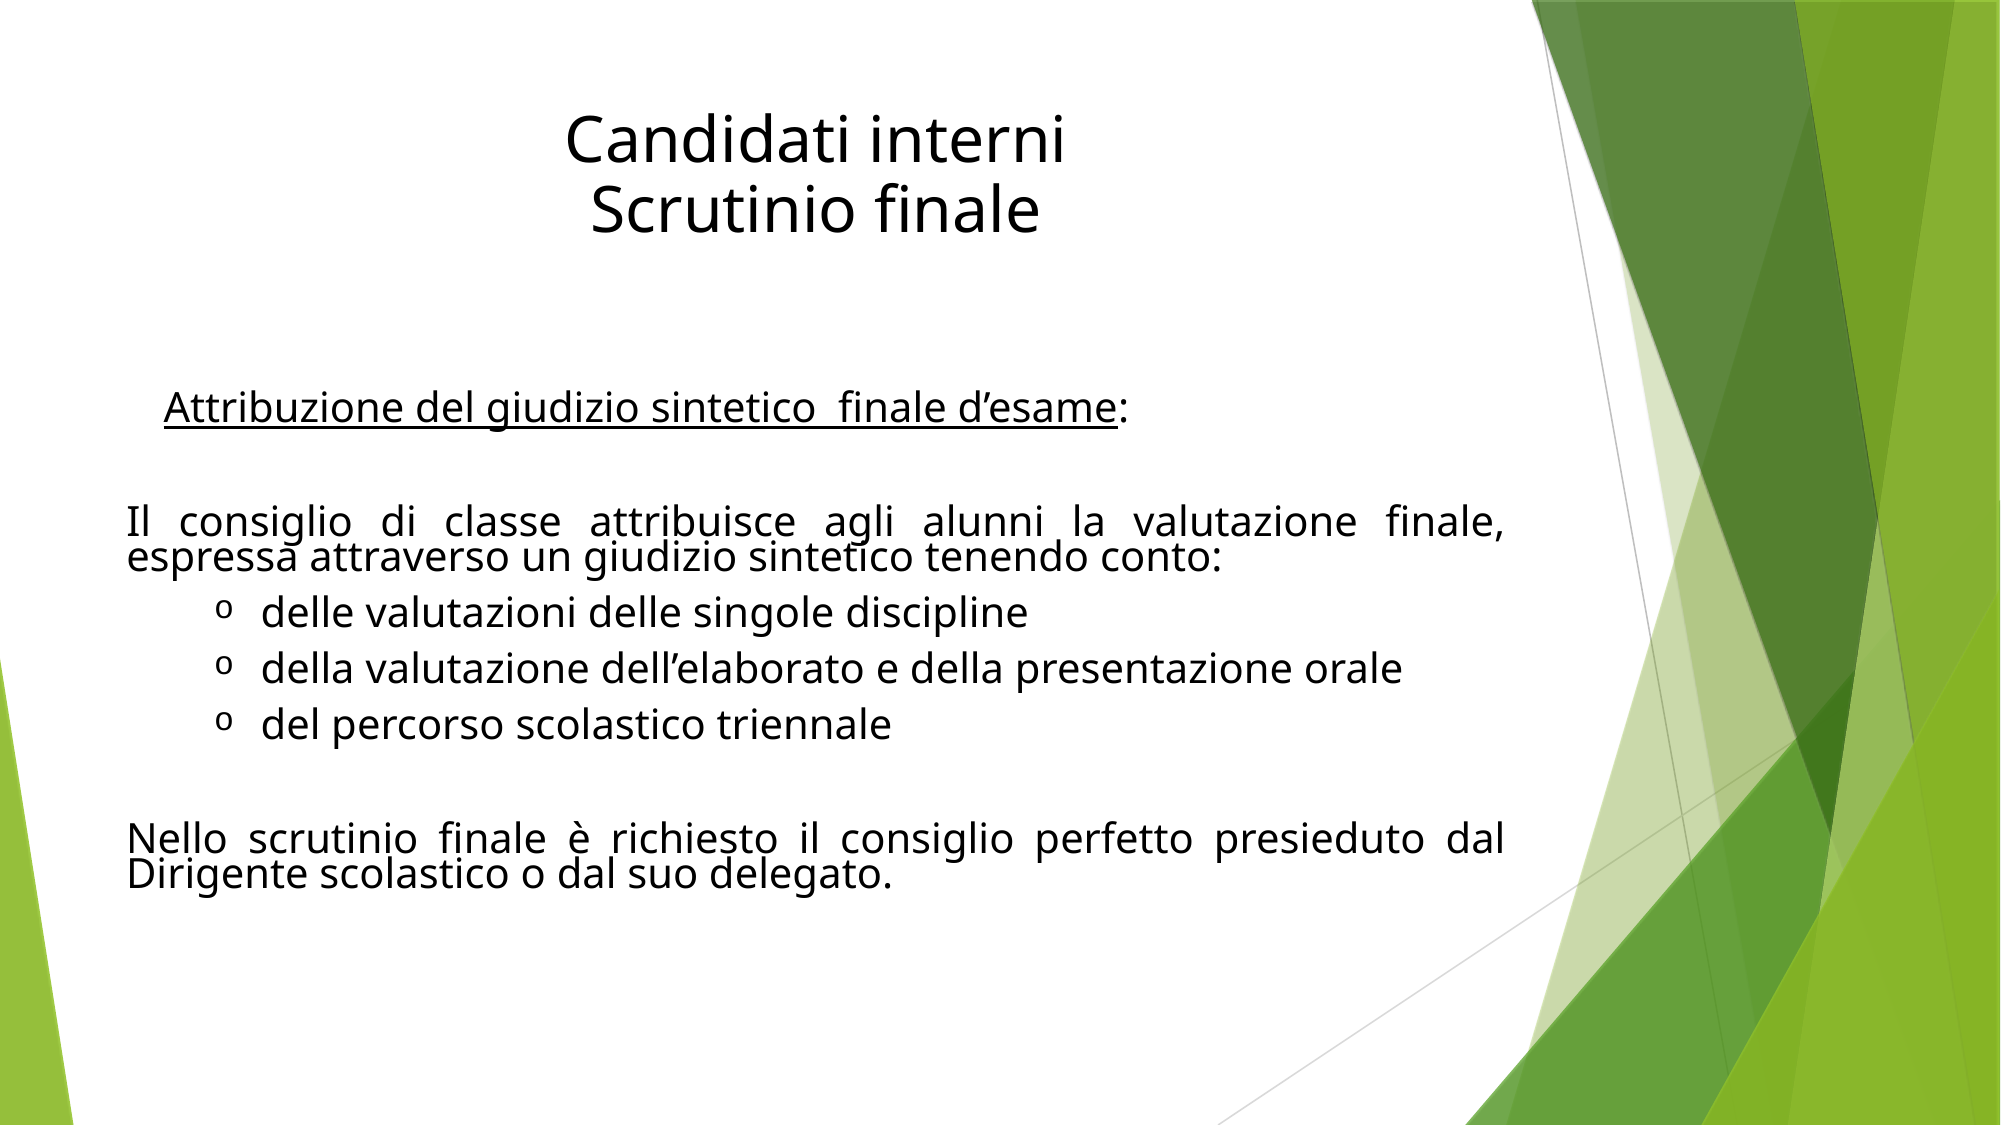

# Candidati interni Scrutinio finale
Attribuzione del giudizio sintetico finale d’esame:
Il consiglio di classe attribuisce agli alunni la valutazione finale, espressa attraverso un giudizio sintetico tenendo conto:
delle valutazioni delle singole discipline
della valutazione dell’elaborato e della presentazione orale
del percorso scolastico triennale
Nello scrutinio finale è richiesto il consiglio perfetto presieduto dal Dirigente scolastico o dal suo delegato.